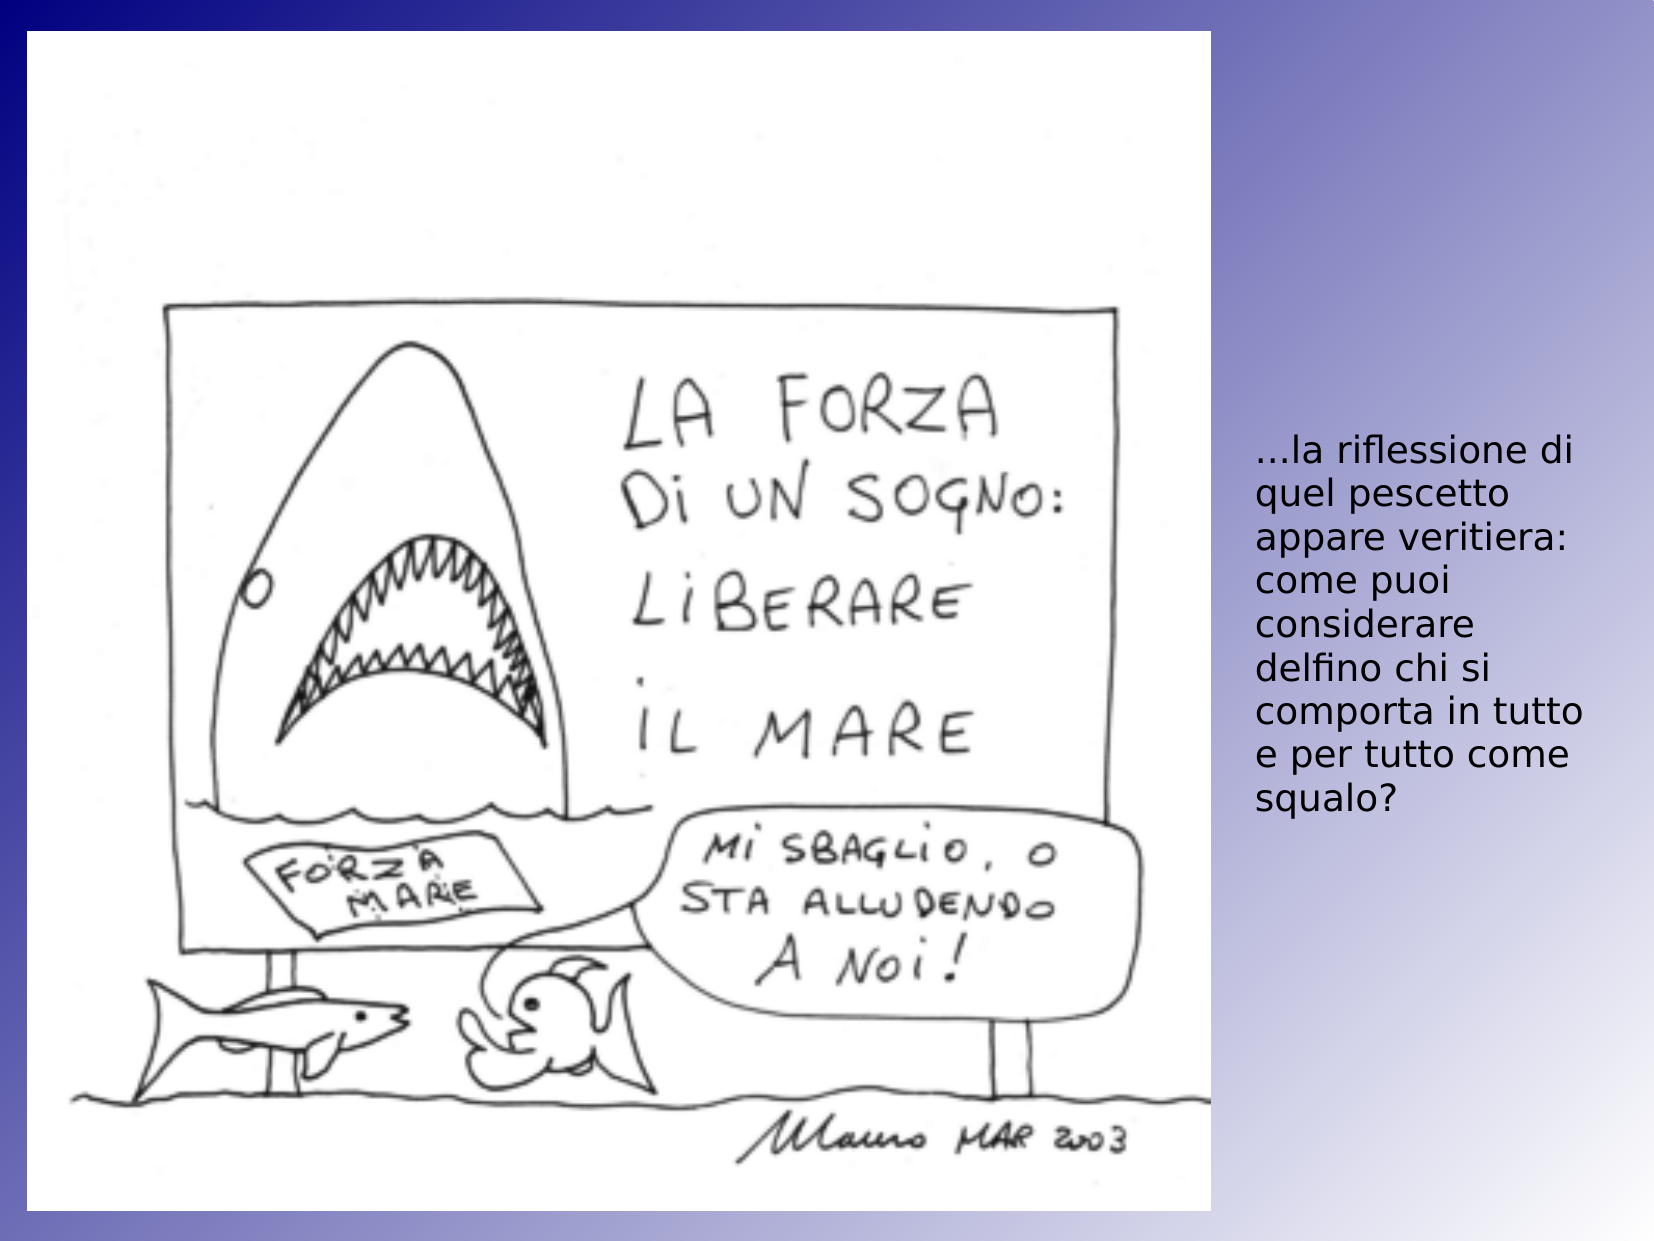

...la riflessione di quel pescetto appare veritiera: come puoi considerare delfino chi si comporta in tutto e per tutto come squalo?